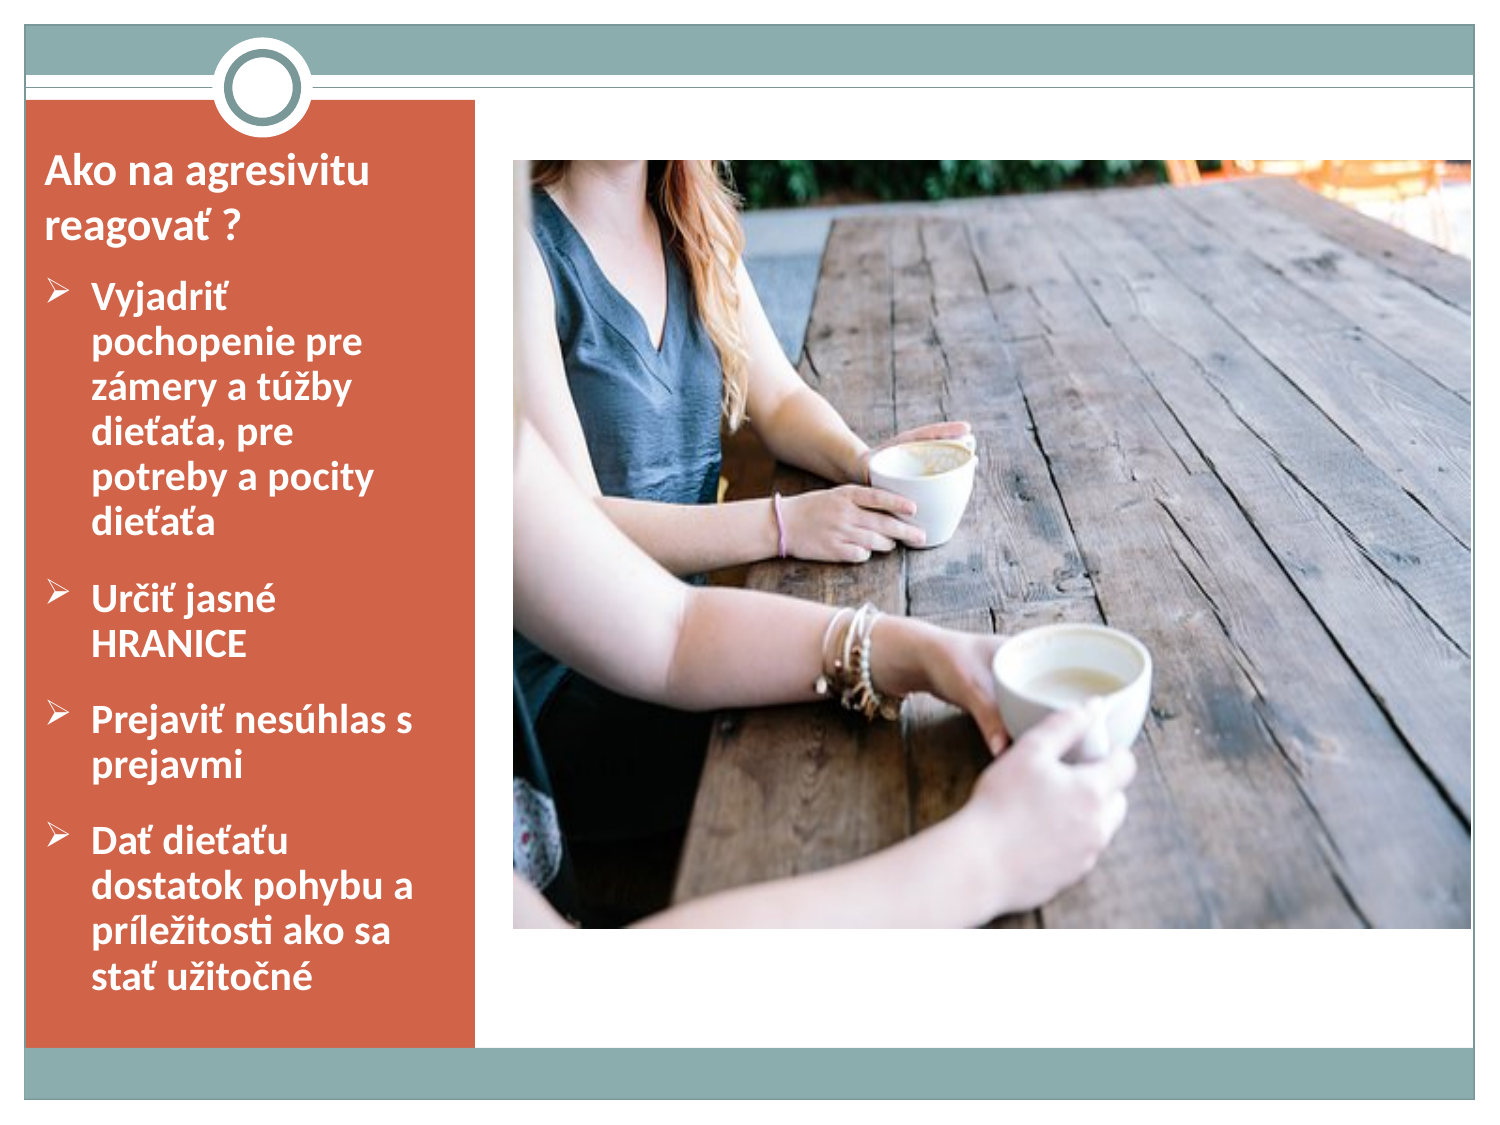

# Ako na agresivitu reagovať ?
Vyjadriť pochopenie pre zámery a túžby dieťaťa, pre potreby a pocity dieťaťa
Určiť jasné HRANICE
Prejaviť nesúhlas s prejavmi
Dať dieťaťu dostatok pohybu a príležitosti ako sa stať užitočné